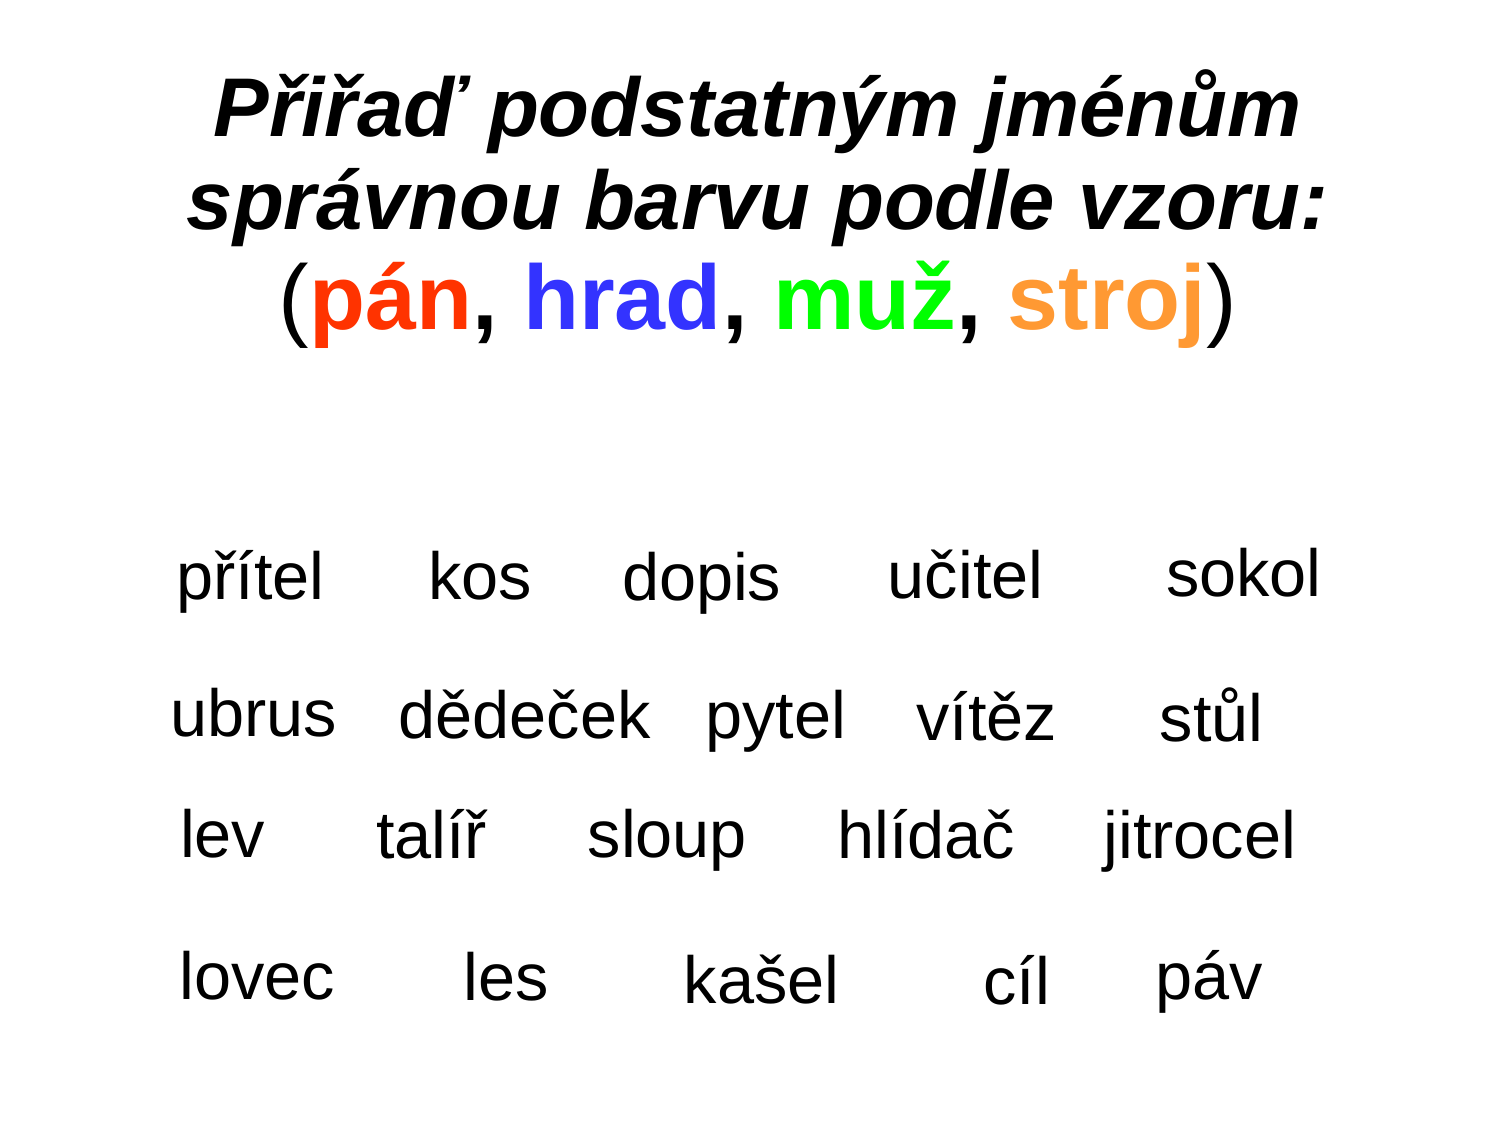

Přiřaď podstatným jménům správnou barvu podle vzoru:
(pán, hrad, muž, stroj)
sokol
učitel
přítel
kos
dopis
ubrus
pytel
dědeček
vítěz
stůl
lev
sloup
hlídač
talíř
jitrocel
páv
lovec
les
kašel
cíl